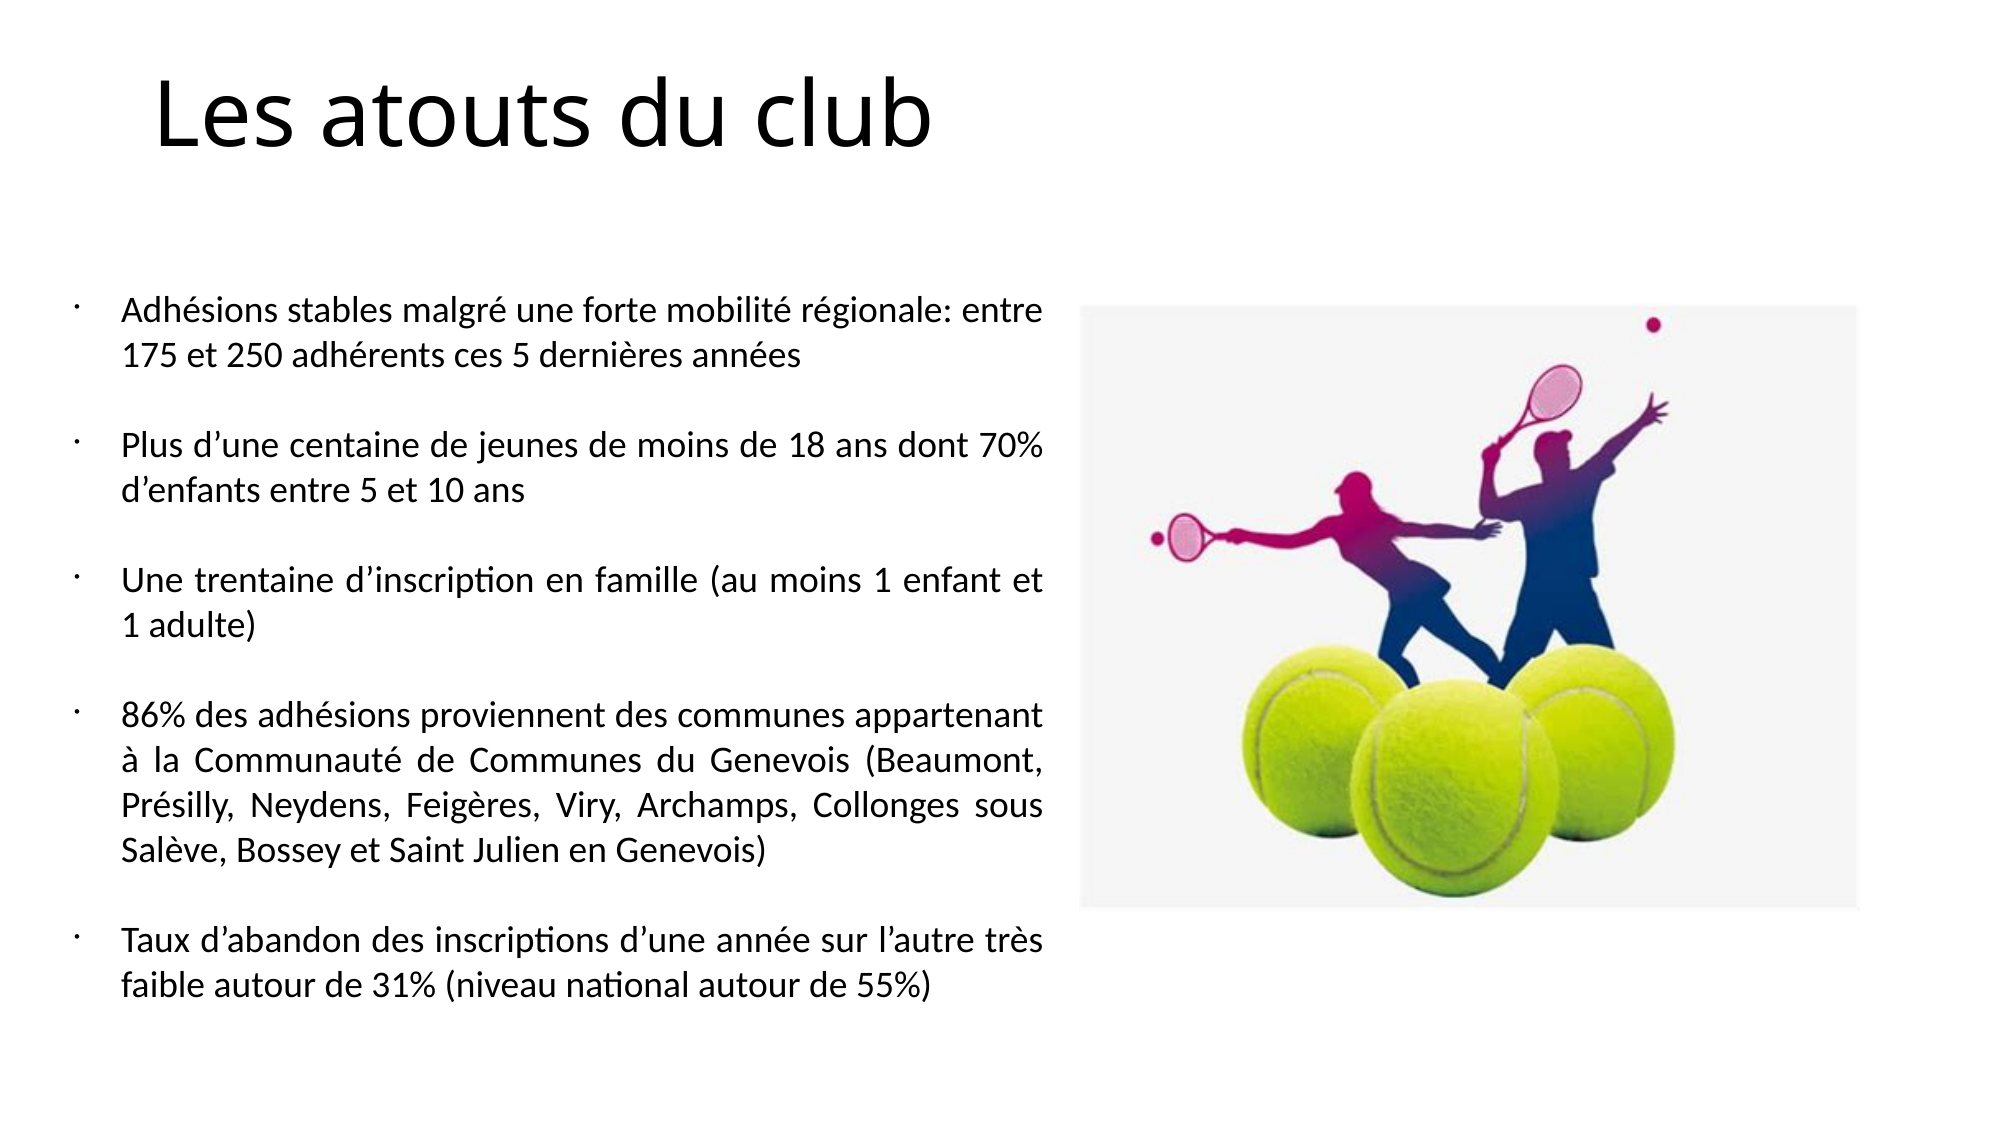

# Les atouts du club
Adhésions stables malgré une forte mobilité régionale: entre 175 et 250 adhérents ces 5 dernières années
Plus d’une centaine de jeunes de moins de 18 ans dont 70% d’enfants entre 5 et 10 ans
Une trentaine d’inscription en famille (au moins 1 enfant et 1 adulte)
86% des adhésions proviennent des communes appartenant à la Communauté de Communes du Genevois (Beaumont, Présilly, Neydens, Feigères, Viry, Archamps, Collonges sous Salève, Bossey et Saint Julien en Genevois)
Taux d’abandon des inscriptions d’une année sur l’autre très faible autour de 31% (niveau national autour de 55%)